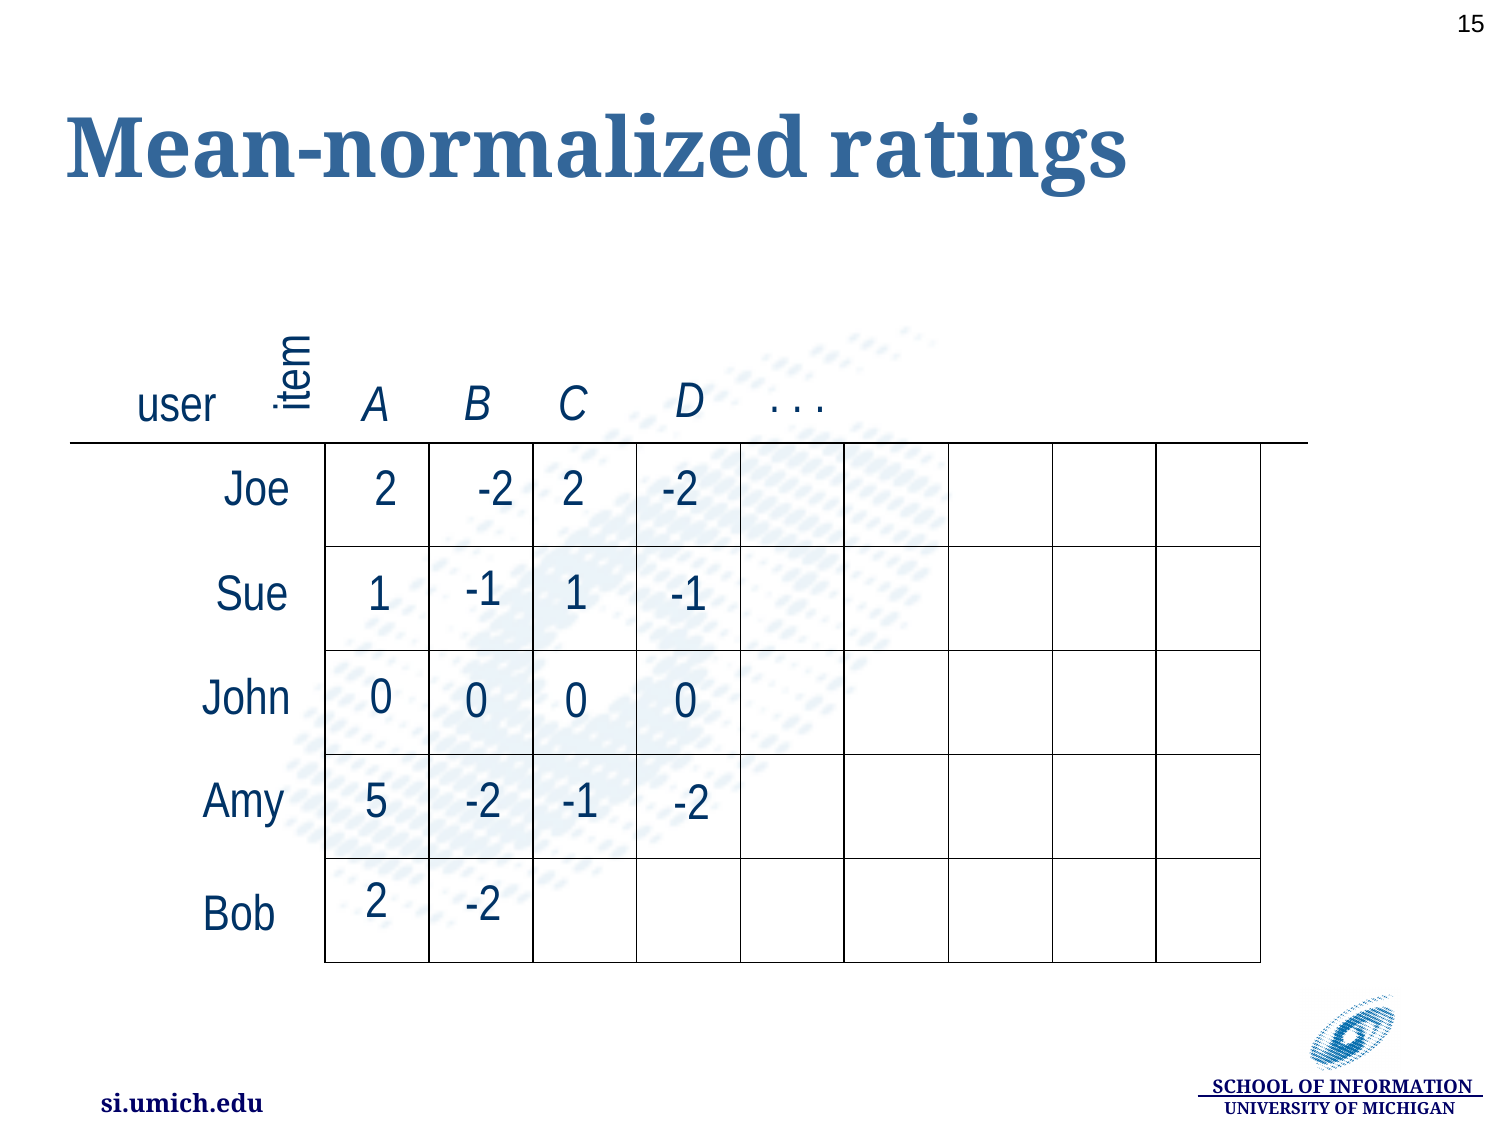

# Mean-normalized ratings
item
. . .
D
B
C
user
A
2
-2
2
-2
Joe
-1
1
1
-1
Sue
0
John
0
0
0
Amy
5
-2
-1
-2
2
-2
Bob